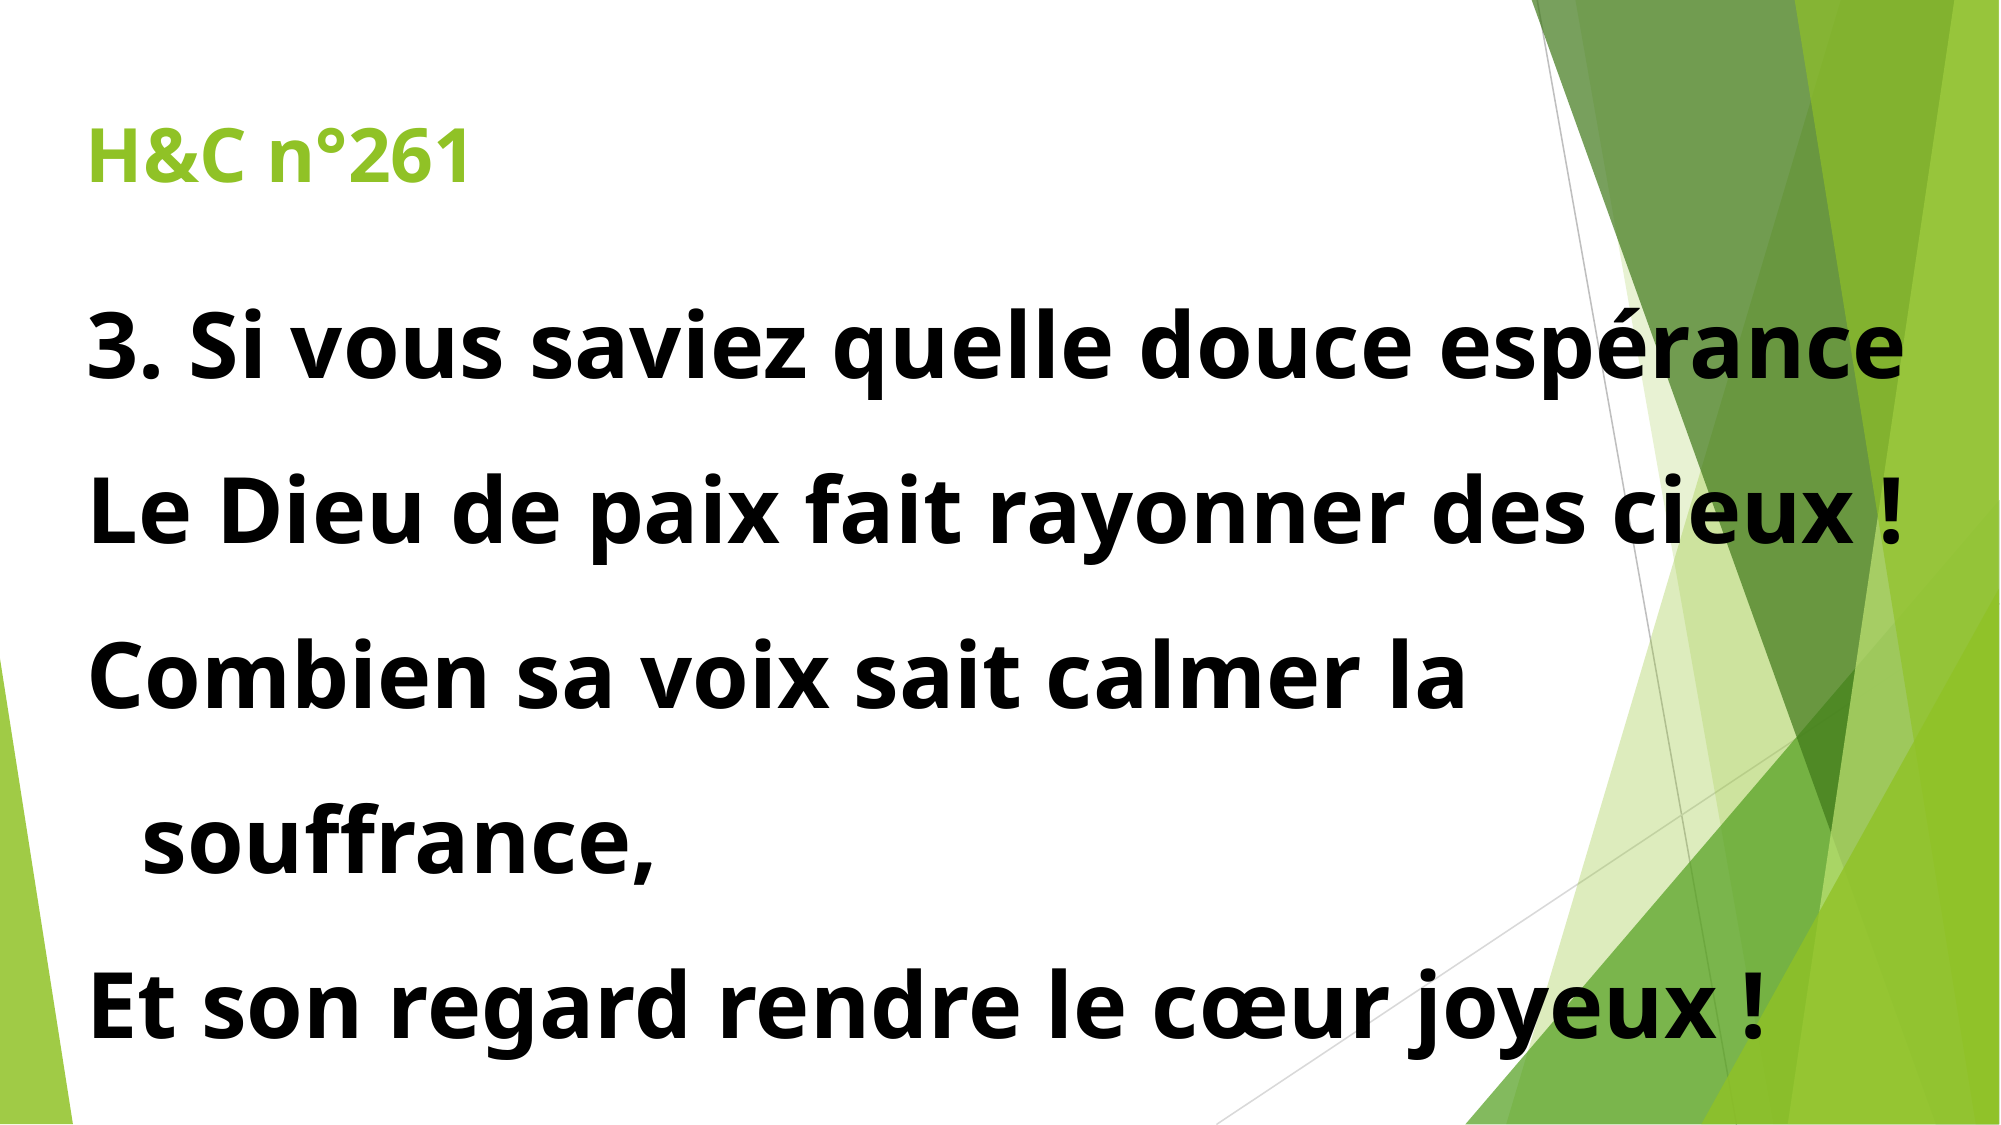

H&C n°261
3. Si vous saviez quelle douce espérance
Le Dieu de paix fait rayonner des cieux !
Combien sa voix sait calmer la souffrance,
Et son regard rendre le cœur joyeux !
Mon Sauveur vous aime, etc.